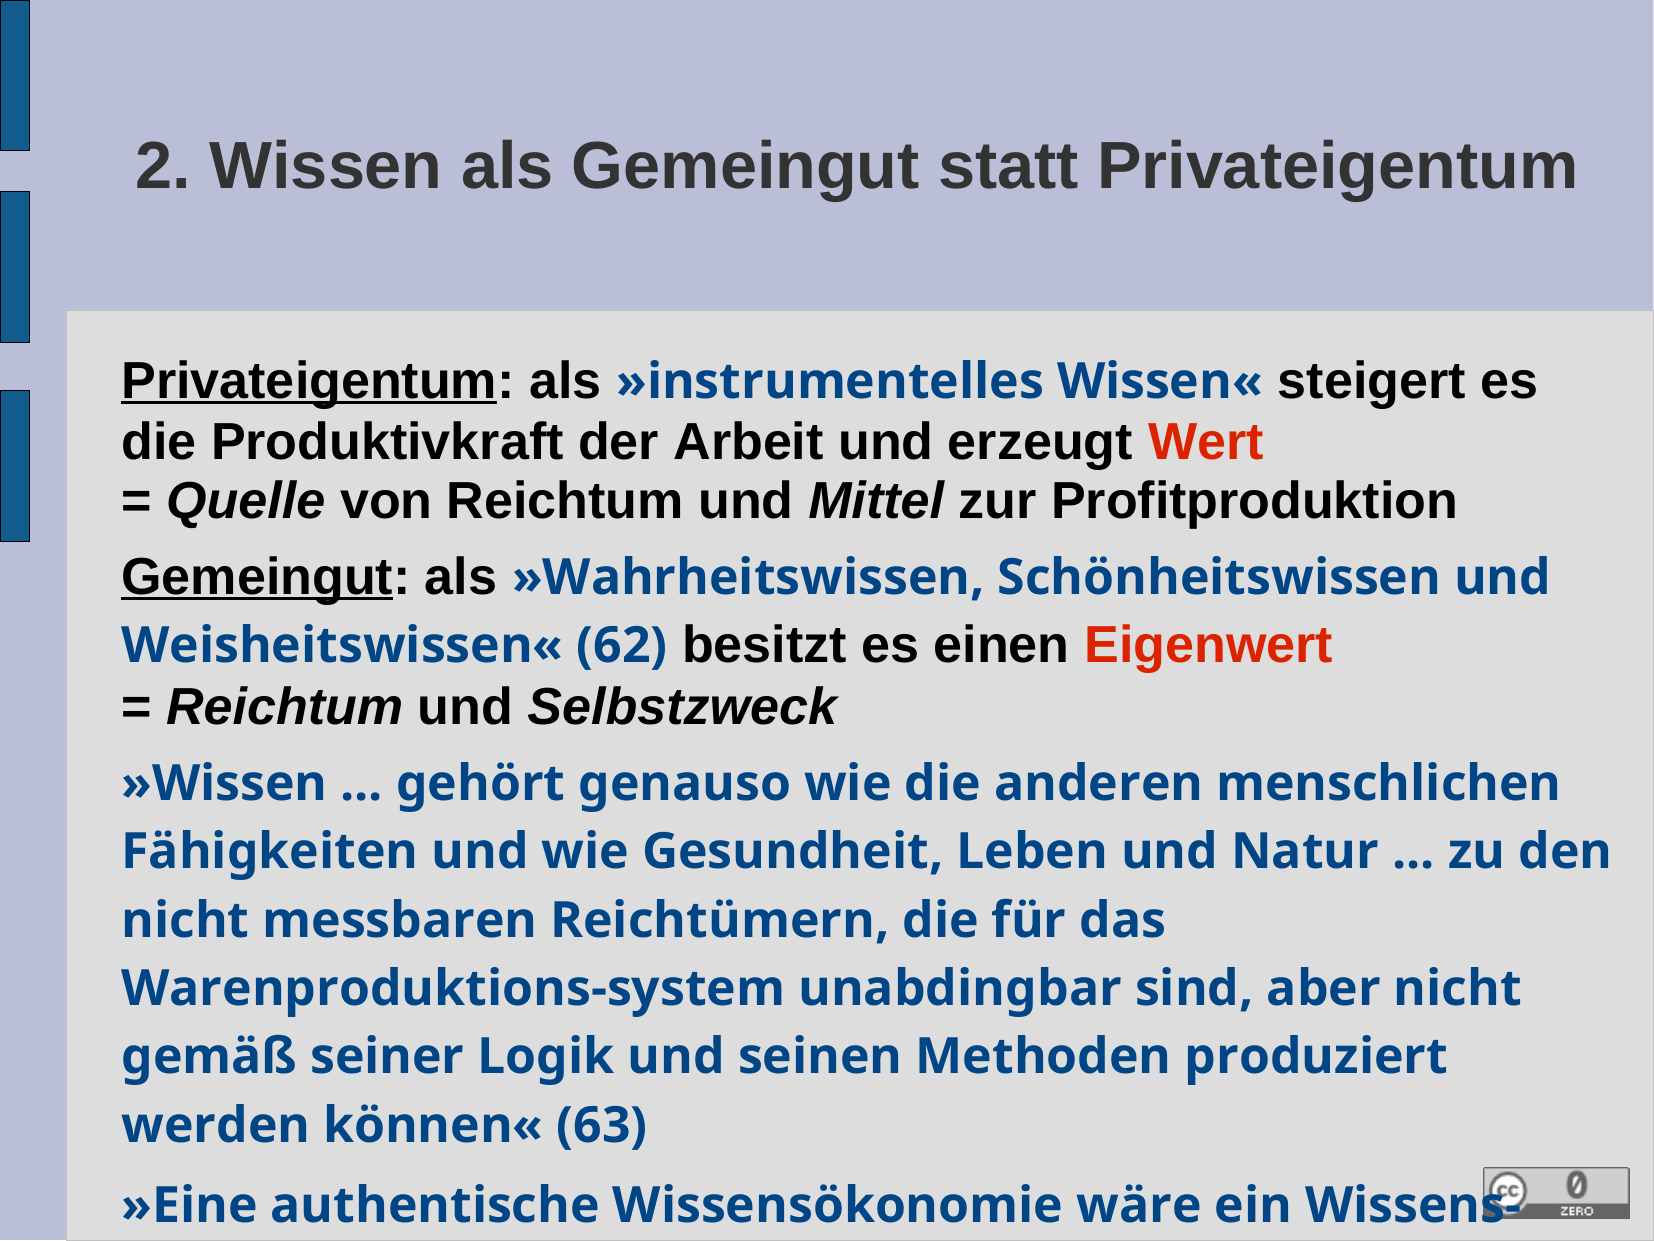

# 2. Wissen als Gemeingut statt Privateigentum
Privateigentum: als »instrumentelles Wissen« steigert es die Produktivkraft der Arbeit und erzeugt Wert
= Quelle von Reichtum und Mittel zur Profitproduktion
Gemeingut: als »Wahrheitswissen, Schönheitswissen und Weisheitswissen« (62) besitzt es einen Eigenwert
= Reichtum und Selbstzweck
»Wissen ... gehört genauso wie die anderen menschlichen Fähigkeiten und wie Gesundheit, Leben und Natur ... zu den nicht messbaren Reichtümern, die für das Warenproduktions-system unabdingbar sind, aber nicht gemäß seiner Logik und seinen Methoden produziert werden können« (63)
»Eine authentische Wissensökonomie wäre ein Wissens-kommunismus« (11)